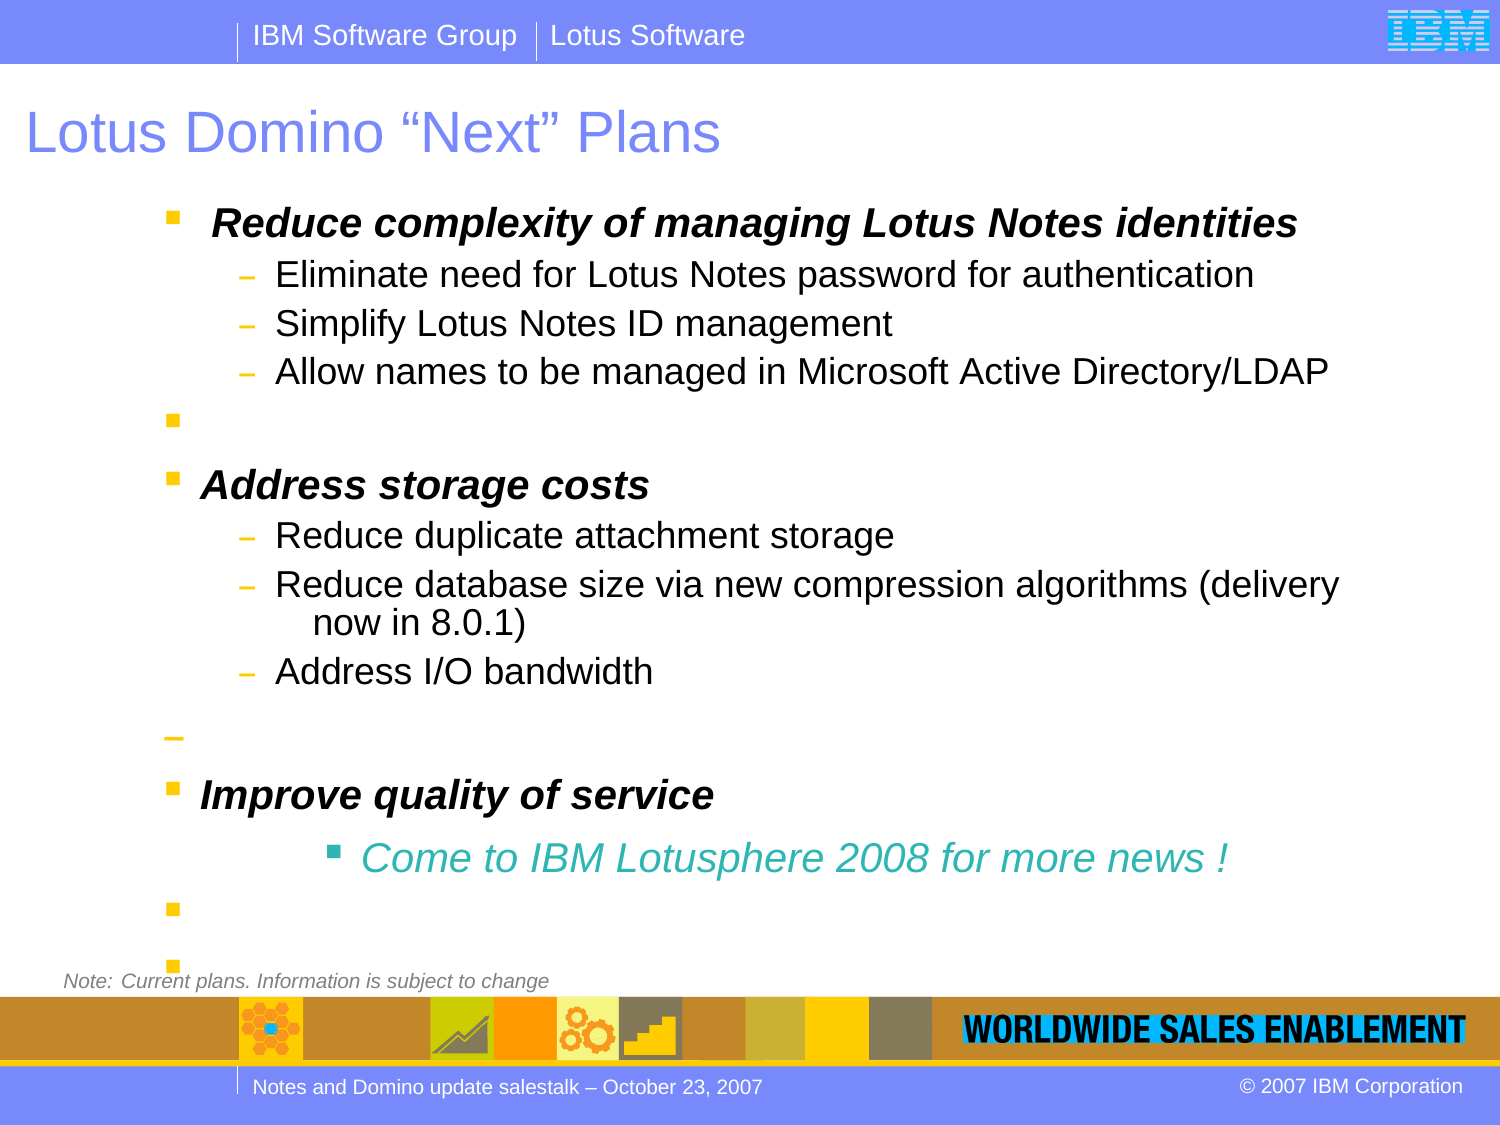

# Lotus Domino “Next” Plans
 Reduce complexity of managing Lotus Notes identities
Eliminate need for Lotus Notes password for authentication
Simplify Lotus Notes ID management
Allow names to be managed in Microsoft Active Directory/LDAP
Address storage costs
Reduce duplicate attachment storage
Reduce database size via new compression algorithms (delivery now in 8.0.1)
Address I/O bandwidth
Improve quality of service
Come to IBM Lotusphere 2008 for more news !
Note:	Current plans. Information is subject to change